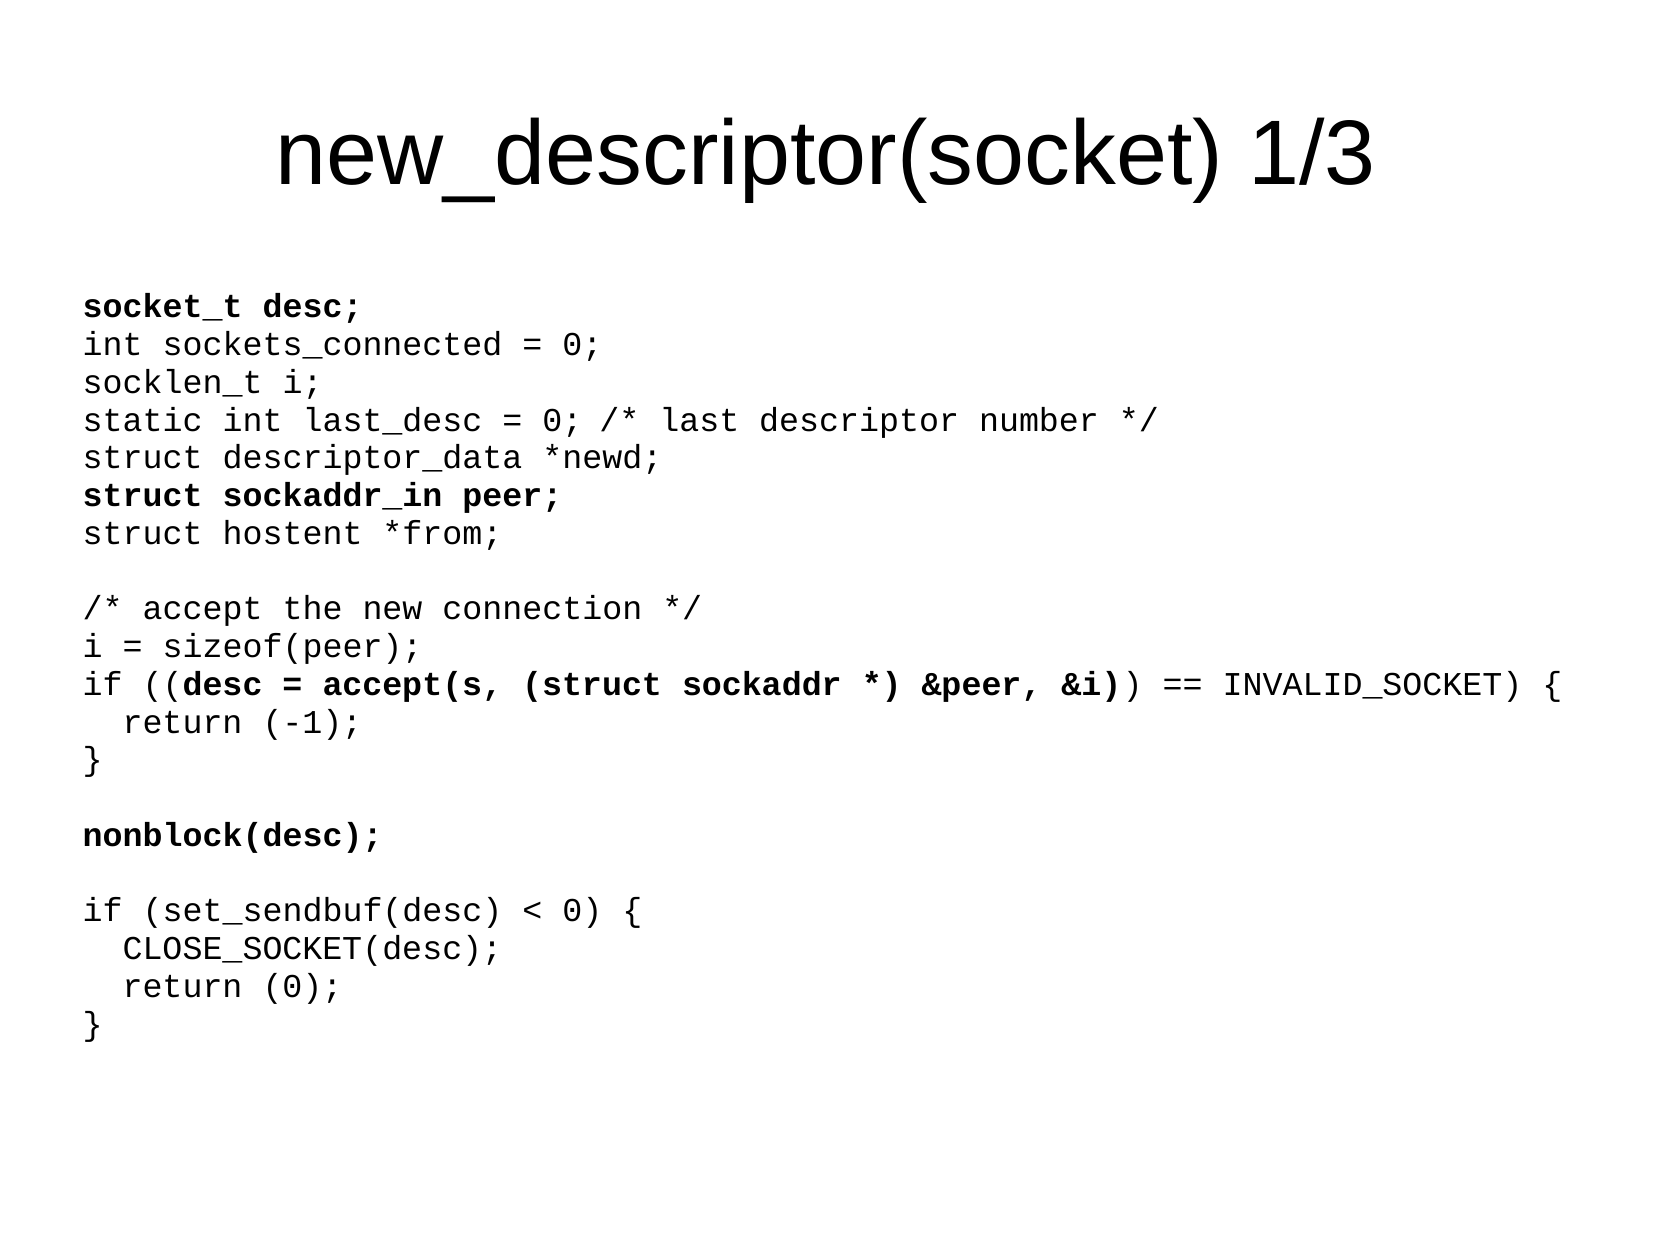

# new_descriptor(socket) 1/3
socket_t desc;
int sockets_connected = 0;
socklen_t i;
static int last_desc = 0;	/* last descriptor number */
struct descriptor_data *newd;
struct sockaddr_in peer;
struct hostent *from;
/* accept the new connection */
i = sizeof(peer);
if ((desc = accept(s, (struct sockaddr *) &peer, &i)) == INVALID_SOCKET) {
 return (-1);
}
nonblock(desc);
if (set_sendbuf(desc) < 0) {
 CLOSE_SOCKET(desc);
 return (0);
}